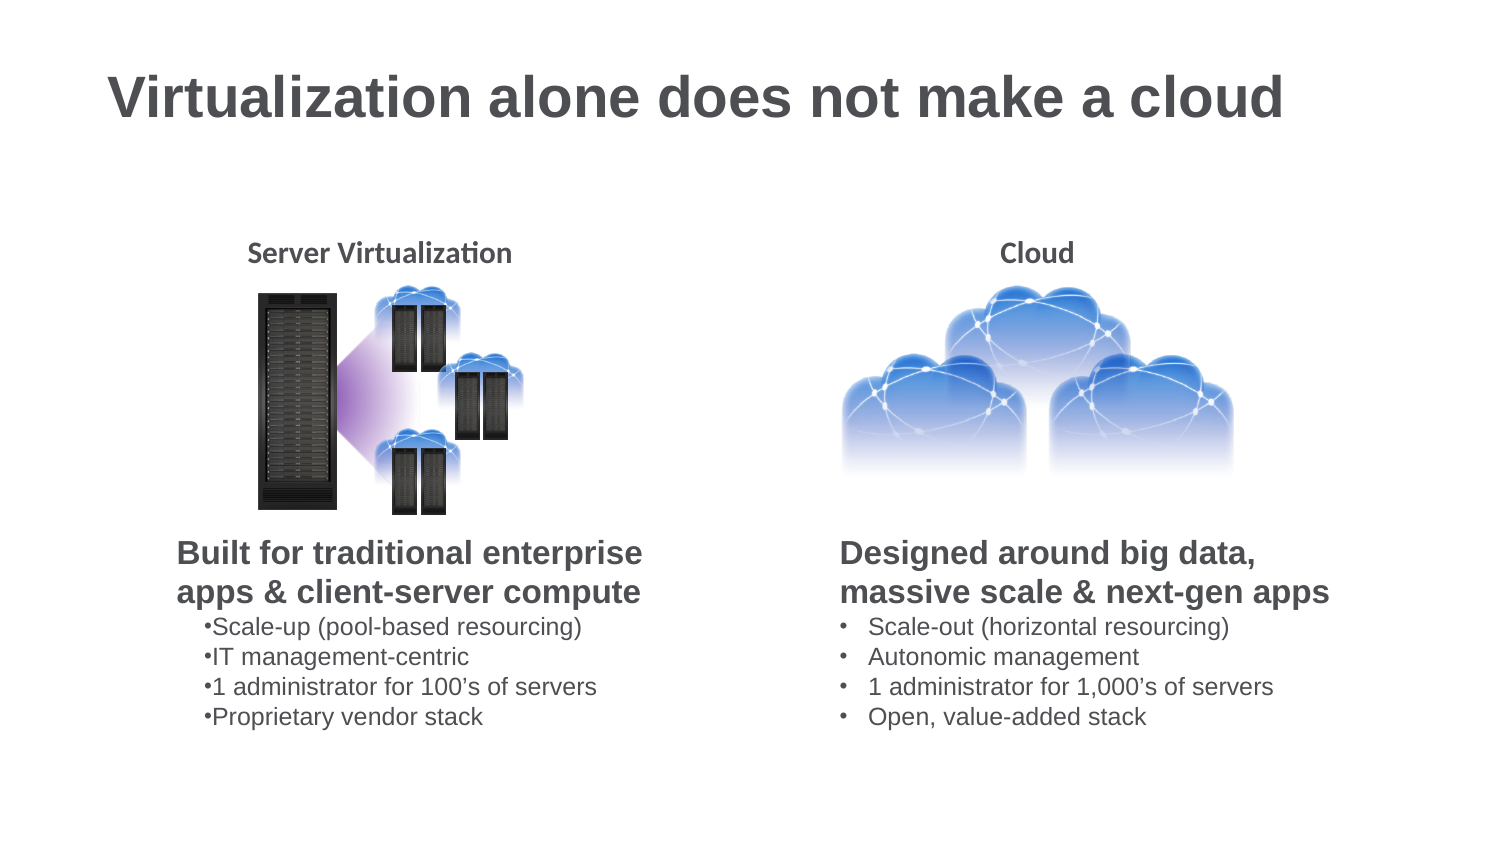

# Virtualization alone does not make a cloud
Server Virtualization
Cloud
Built for traditional enterprise apps & client-server compute
Scale-up (pool-based resourcing)
IT management-centric
1 administrator for 100’s of servers
Proprietary vendor stack
Designed around big data, massive scale & next-gen apps
Scale-out (horizontal resourcing)
Autonomic management
1 administrator for 1,000’s of servers
Open, value-added stack